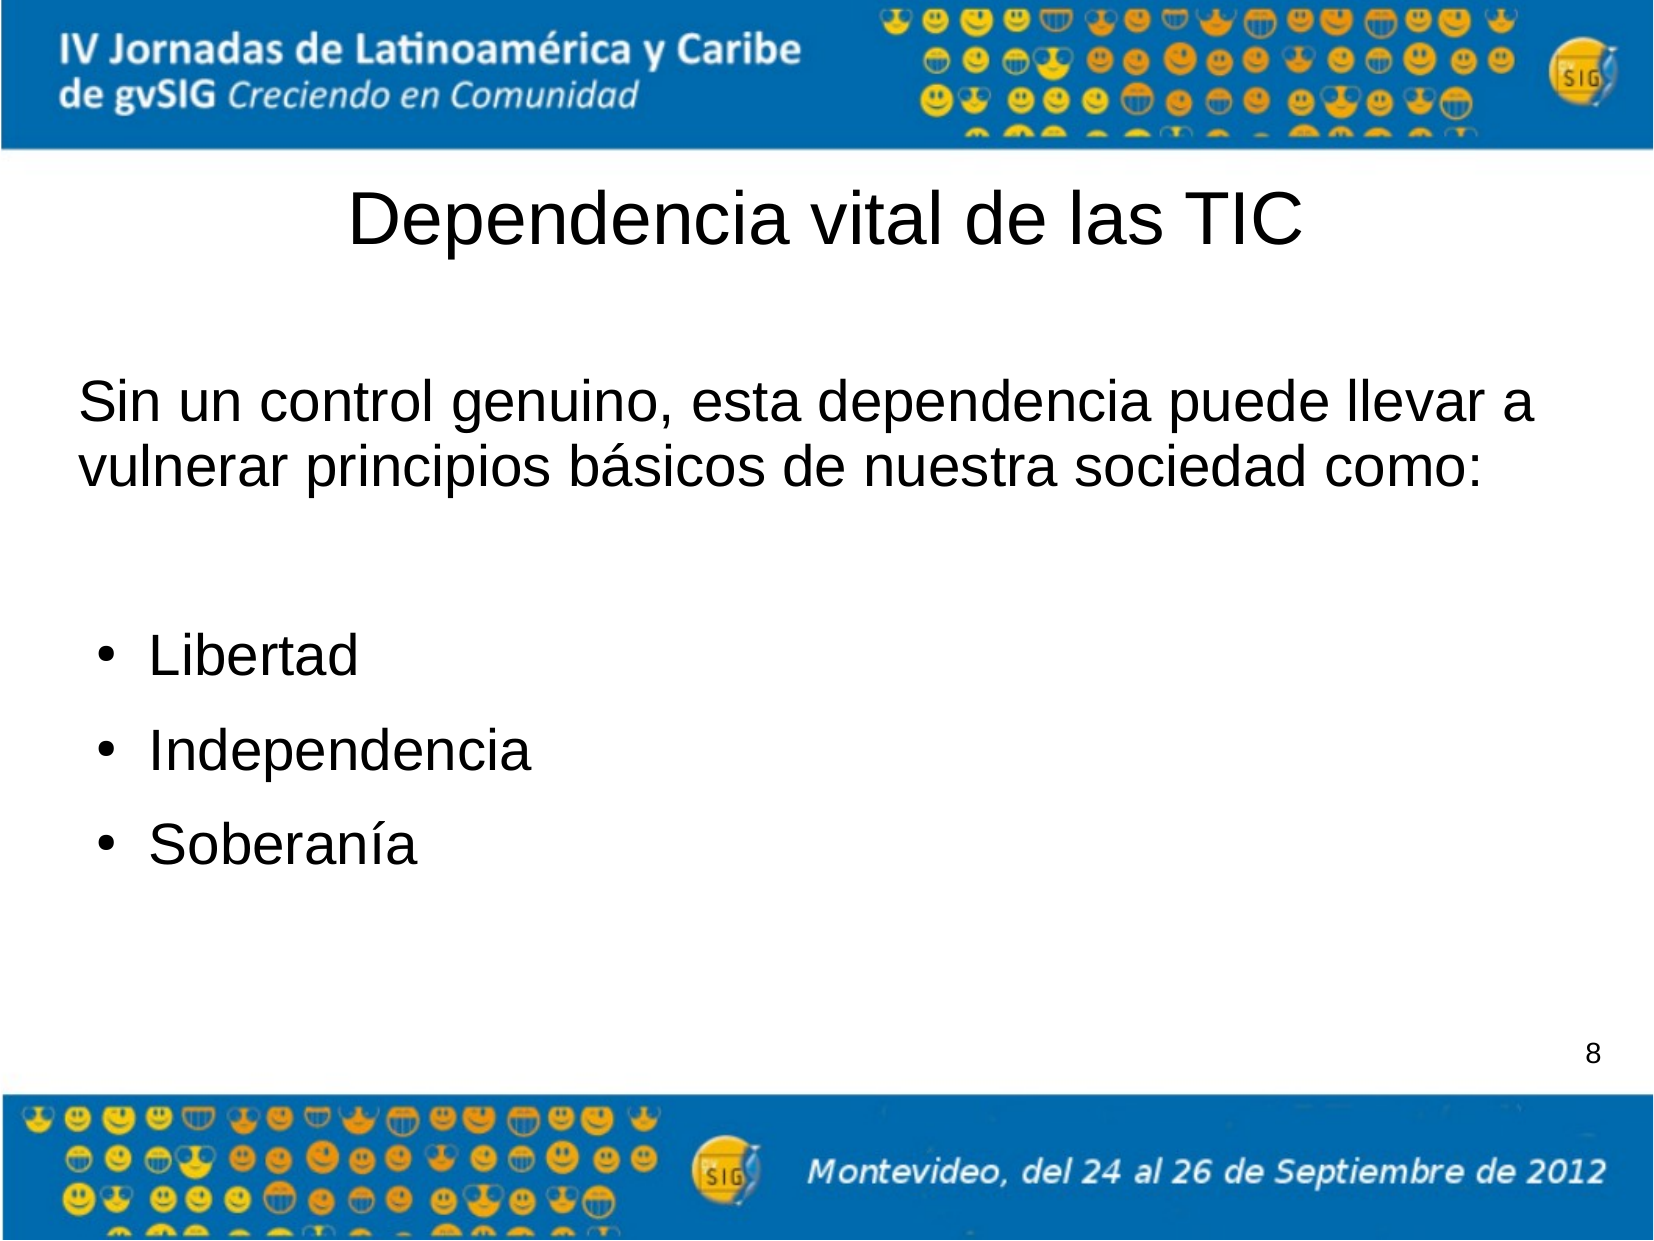

# Dependencia vital de las TIC
Sin un control genuino, esta dependencia puede llevar a vulnerar principios básicos de nuestra sociedad como:
Libertad
Independencia
Soberanía
8